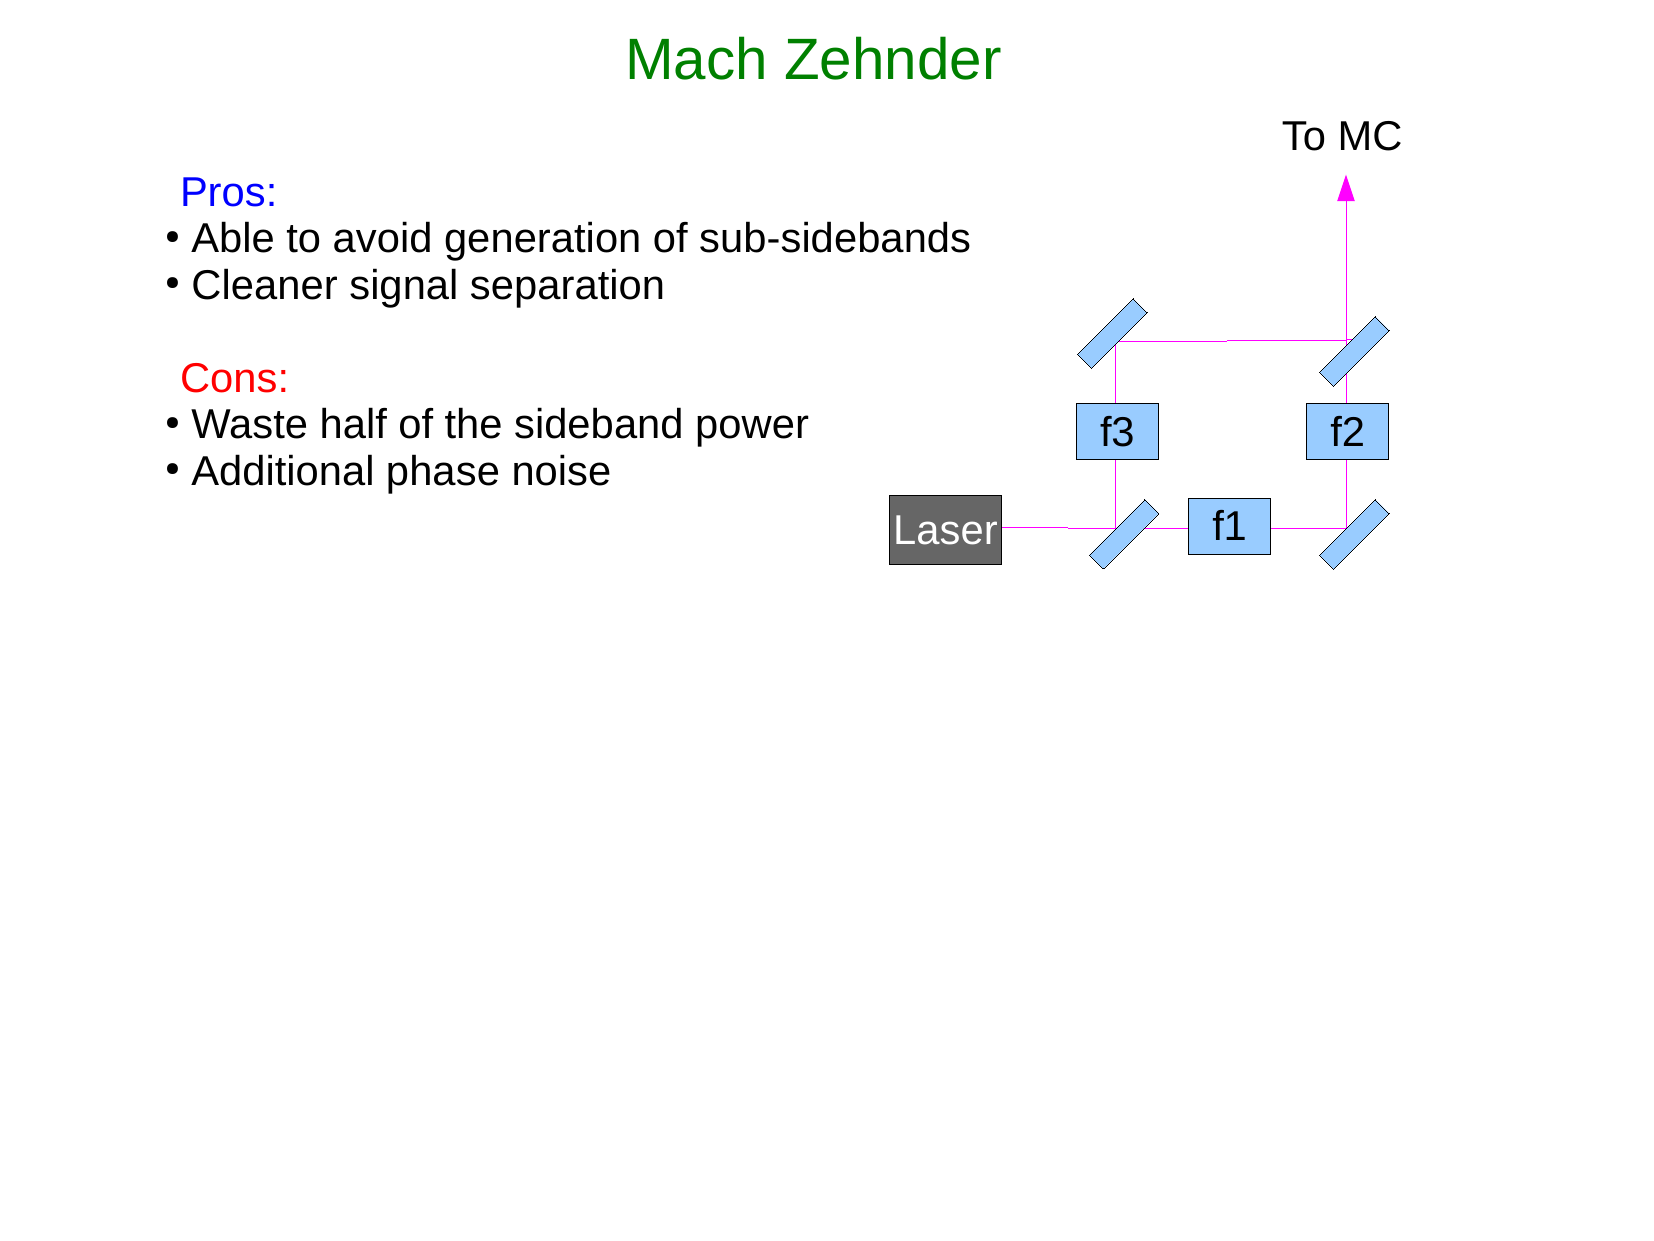

Mach Zehnder
To MC
Pros:
 Able to avoid generation of sub-sidebands
 Cleaner signal separation
Cons:
 Waste half of the sideband power
 Additional phase noise
f2
f3
Laser
f1